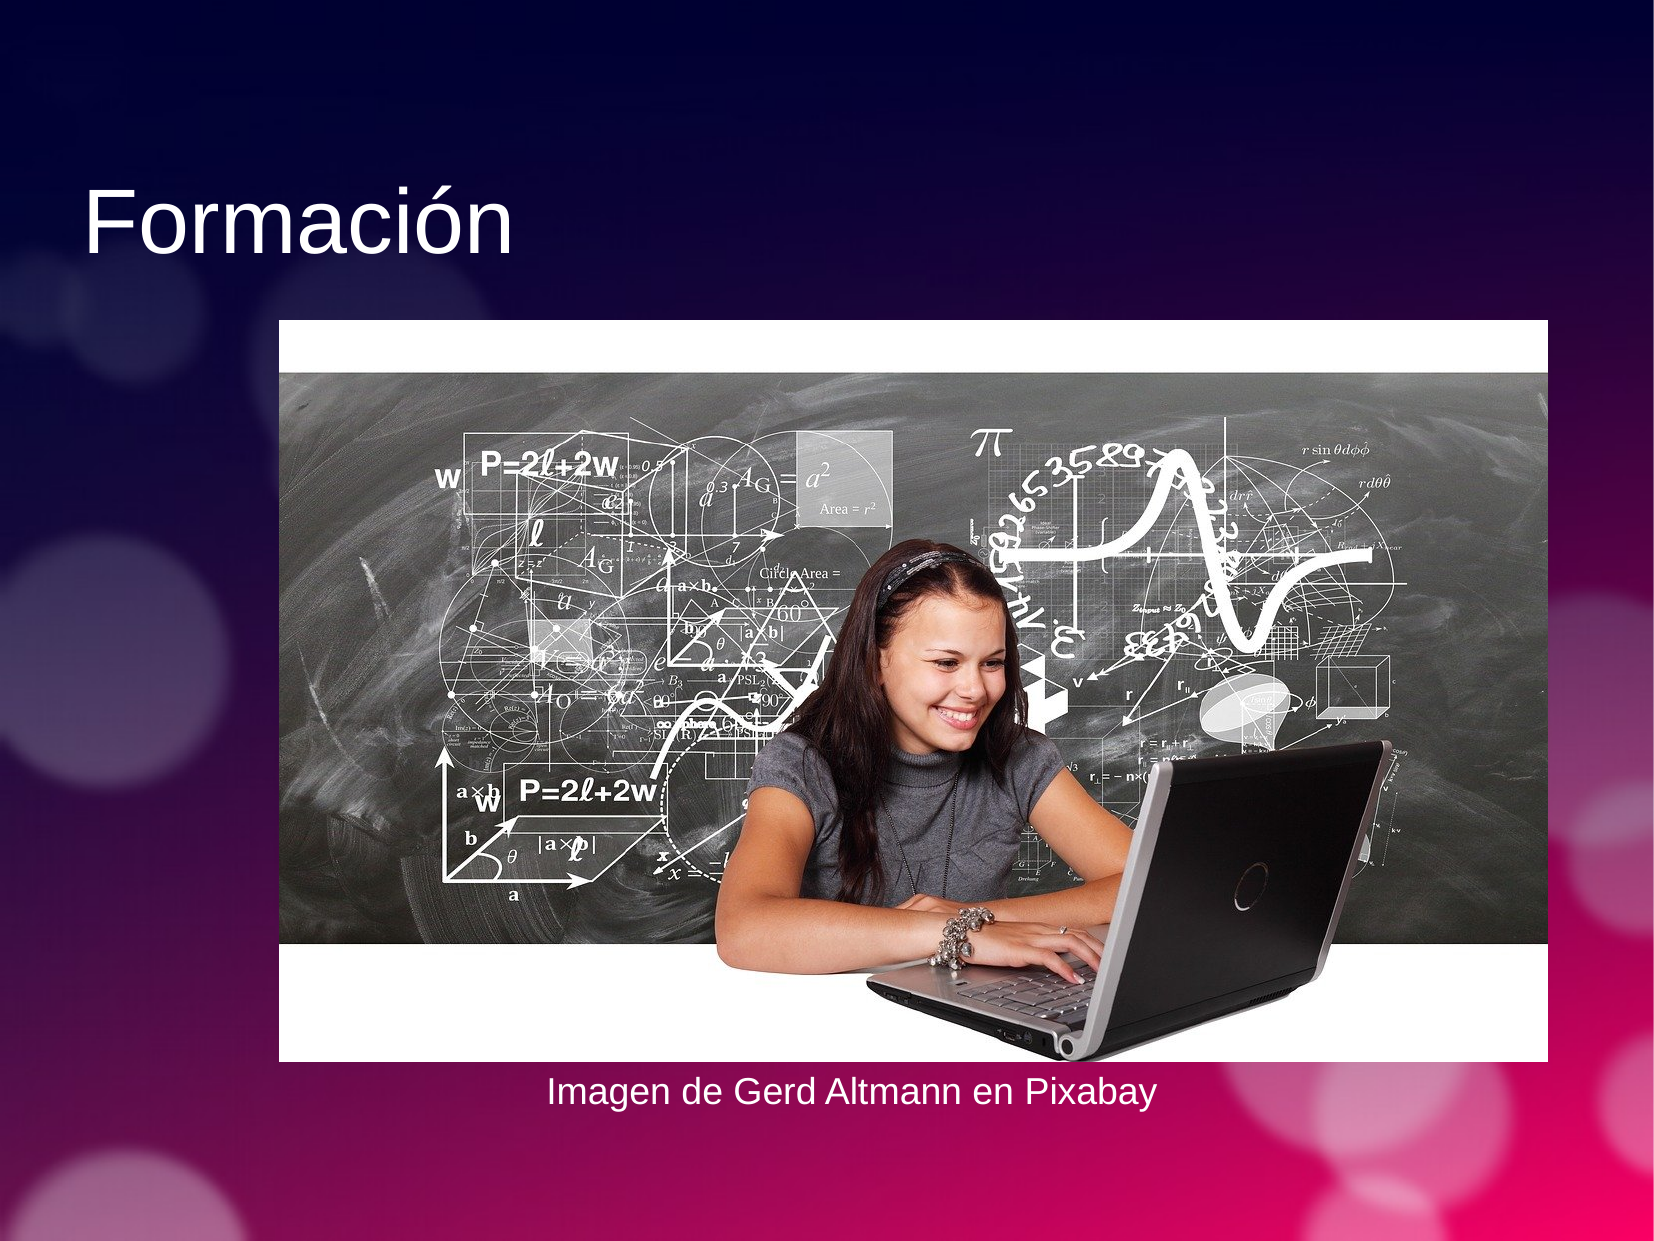

# Formación
Imagen de Gerd Altmann en Pixabay